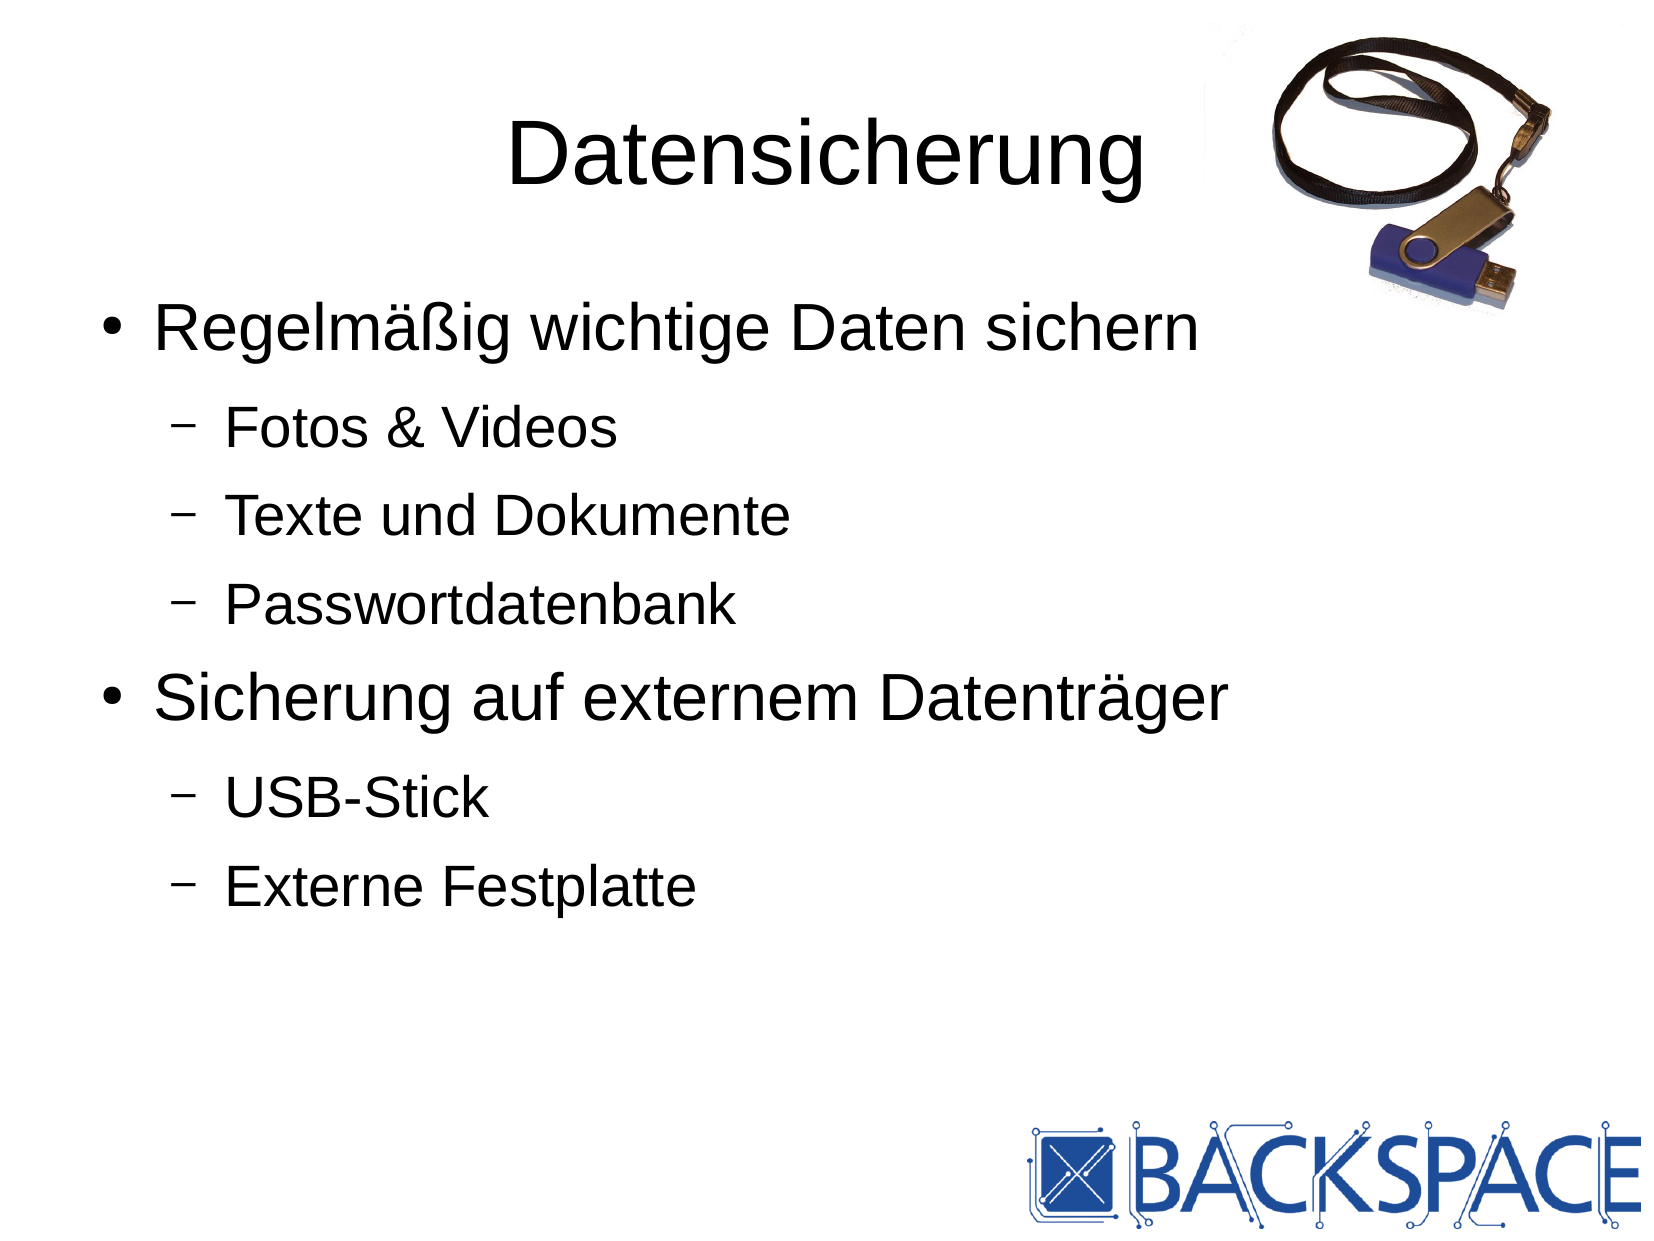

# Datensicherung
Regelmäßig wichtige Daten sichern
Fotos & Videos
Texte und Dokumente
Passwortdatenbank
Sicherung auf externem Datenträger
USB-Stick
Externe Festplatte